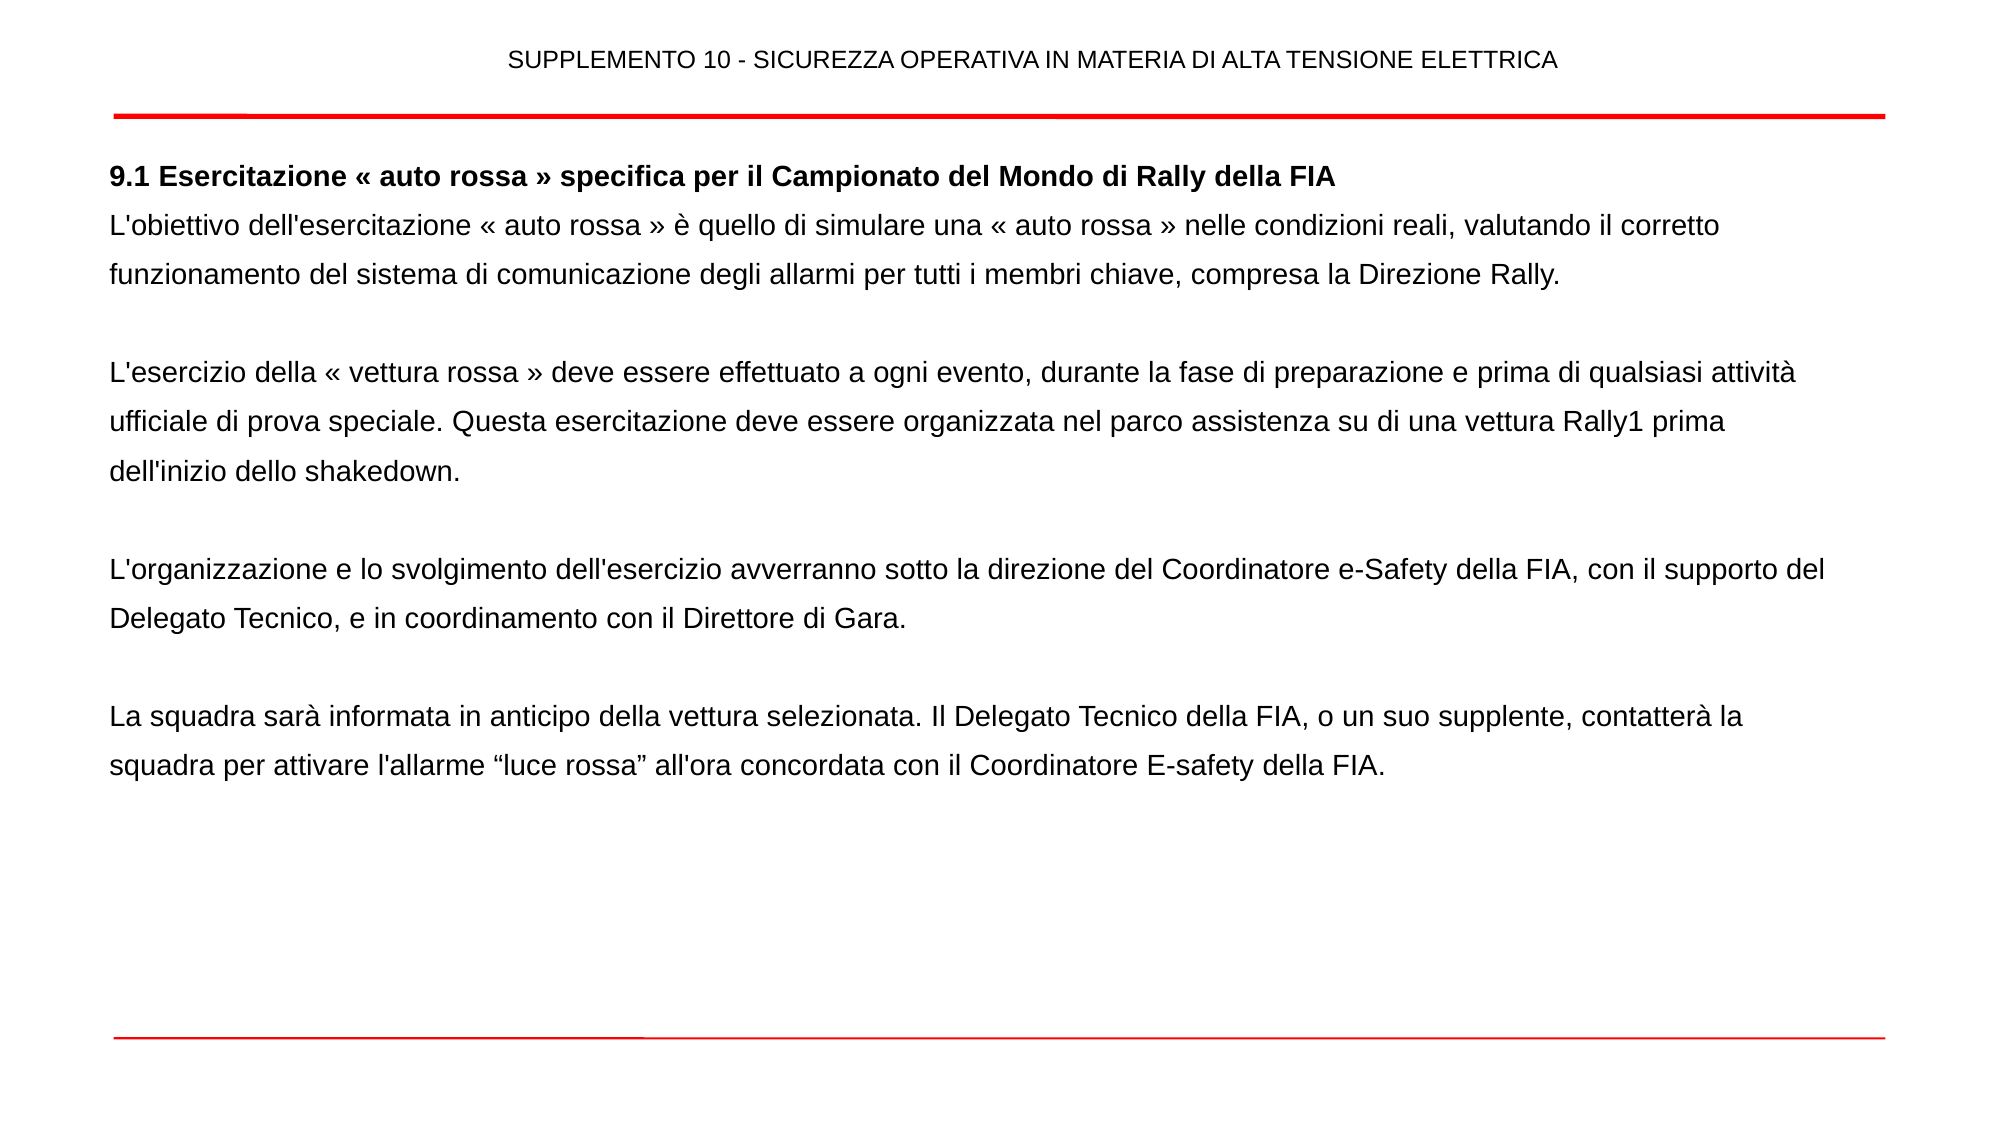

SUPPLEMENTO 10 - SICUREZZA OPERATIVA IN MATERIA DI ALTA TENSIONE ELETTRICA
9.1 Esercitazione « auto rossa » specifica per il Campionato del Mondo di Rally della FIA
L'obiettivo dell'esercitazione « auto rossa » è quello di simulare una « auto rossa » nelle condizioni reali, valutando il corretto funzionamento del sistema di comunicazione degli allarmi per tutti i membri chiave, compresa la Direzione Rally.
L'esercizio della « vettura rossa » deve essere effettuato a ogni evento, durante la fase di preparazione e prima di qualsiasi attività ufficiale di prova speciale. Questa esercitazione deve essere organizzata nel parco assistenza su di una vettura Rally1 prima dell'inizio dello shakedown.
L'organizzazione e lo svolgimento dell'esercizio avverranno sotto la direzione del Coordinatore e-Safety della FIA, con il supporto del Delegato Tecnico, e in coordinamento con il Direttore di Gara.
La squadra sarà informata in anticipo della vettura selezionata. Il Delegato Tecnico della FIA, o un suo supplente, contatterà la squadra per attivare l'allarme “luce rossa” all'ora concordata con il Coordinatore E-safety della FIA.